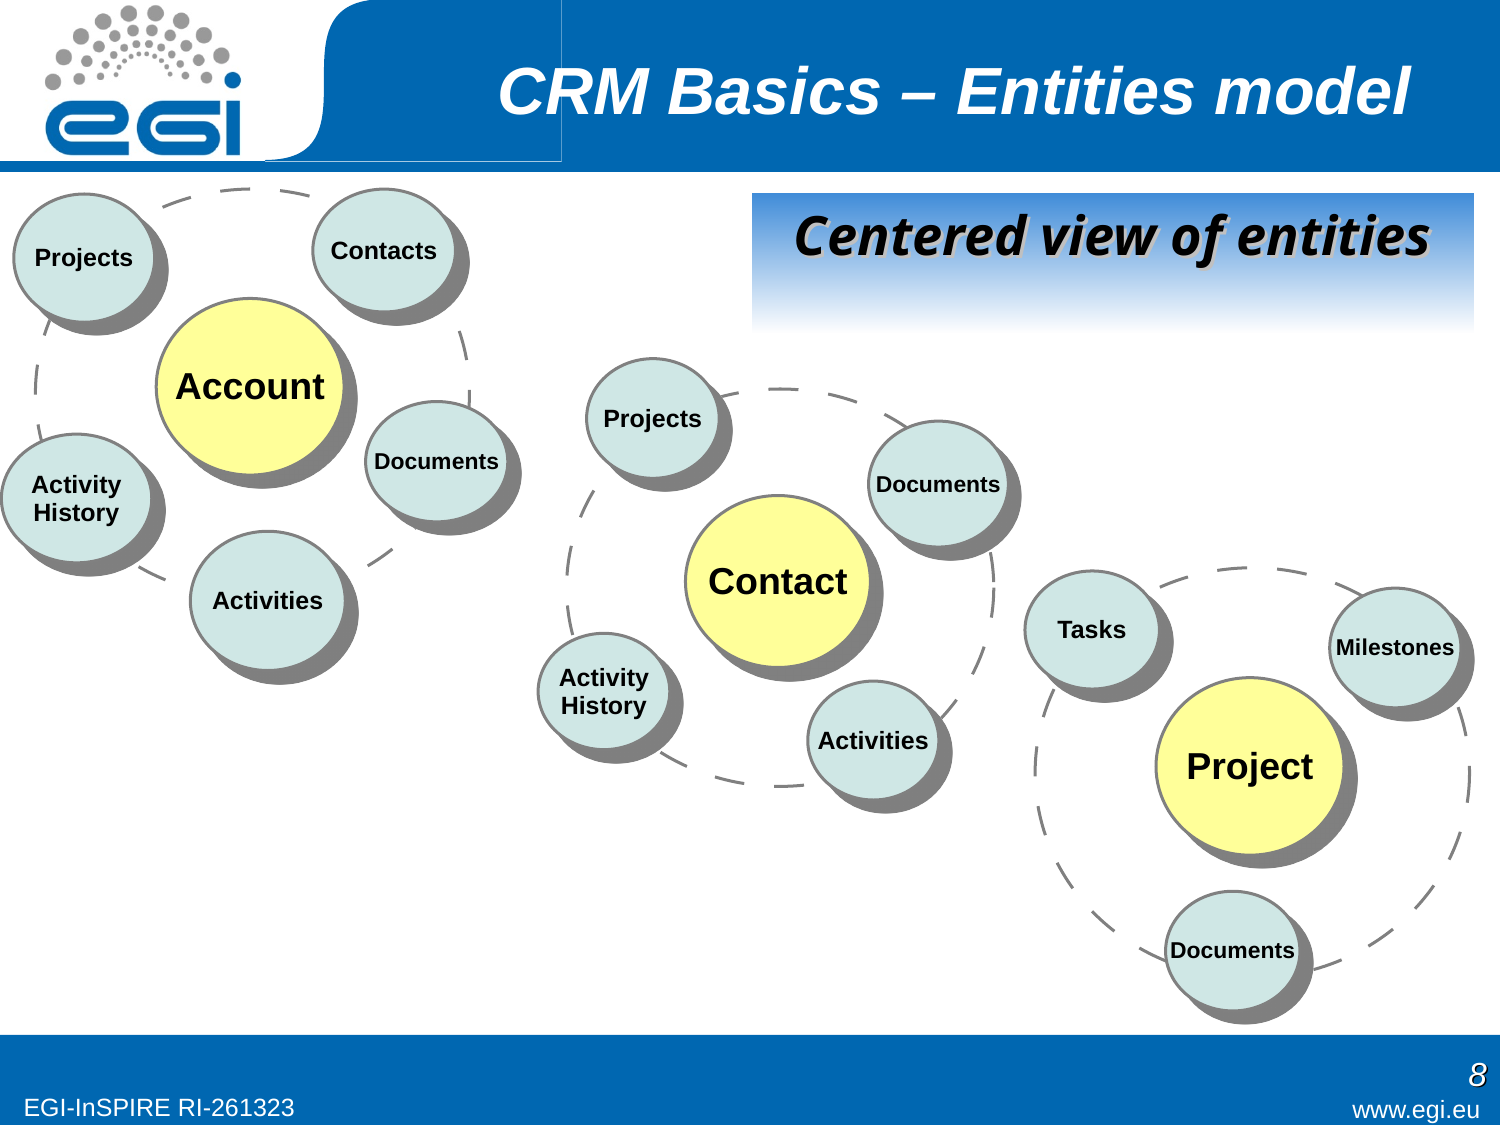

CRM Basics – Entities model
Contacts
Centered view of entities
Projects
Account
Projects
Documents
Documents
Activity
History
Contact
Activities
Tasks
Milestones
Activity
History
Project
Activities
Documents
8